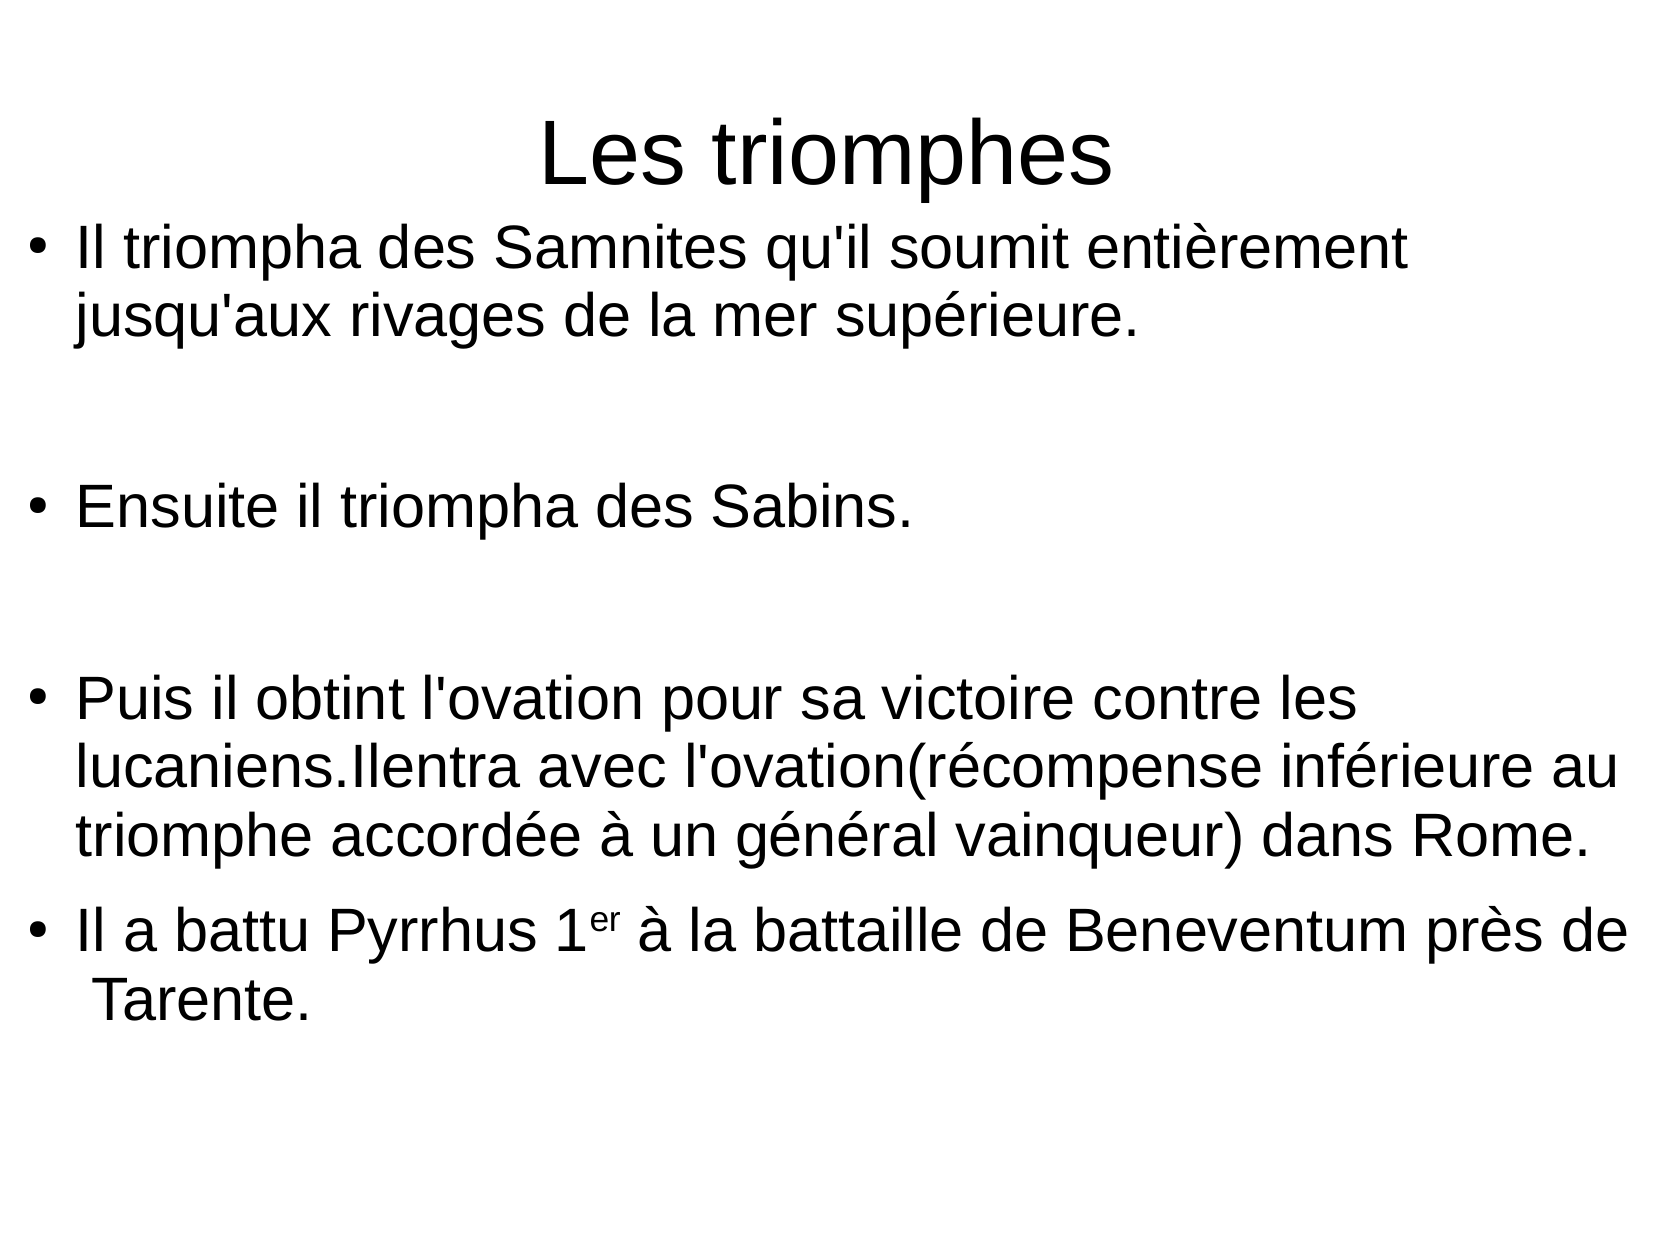

# Les triomphes
Il triompha des Samnites qu'il soumit entièrement jusqu'aux rivages de la mer supérieure.
Ensuite il triompha des Sabins.
Puis il obtint l'ovation pour sa victoire contre les lucaniens.Ilentra avec l'ovation(récompense inférieure au triomphe accordée à un général vainqueur) dans Rome.
Il a battu Pyrrhus 1er à la battaille de Beneventum près de Tarente.